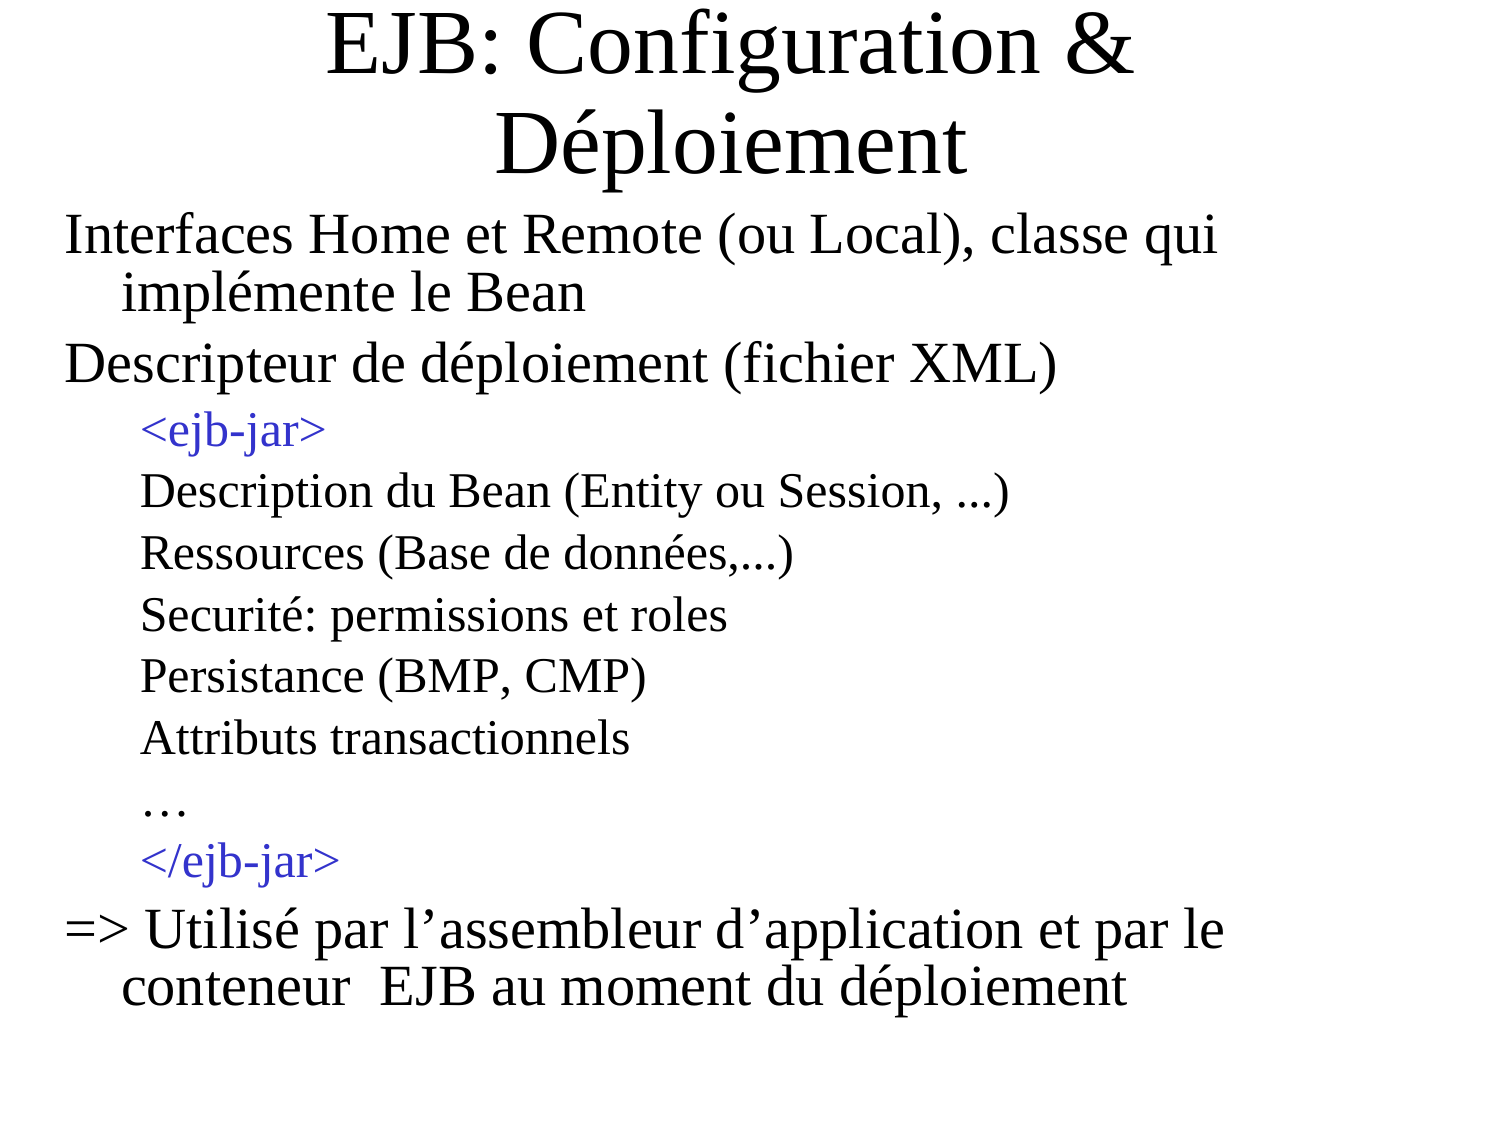

# EJB: Configuration & Déploiement
Interfaces Home et Remote (ou Local), classe qui implémente le Bean
Descripteur de déploiement (fichier XML)
<ejb-jar>
Description du Bean (Entity ou Session, ...)
Ressources (Base de données,...)
Securité: permissions et roles
Persistance (BMP, CMP)
Attributs transactionnels
…
</ejb-jar>
=> Utilisé par l’assembleur d’application et par le conteneur EJB au moment du déploiement